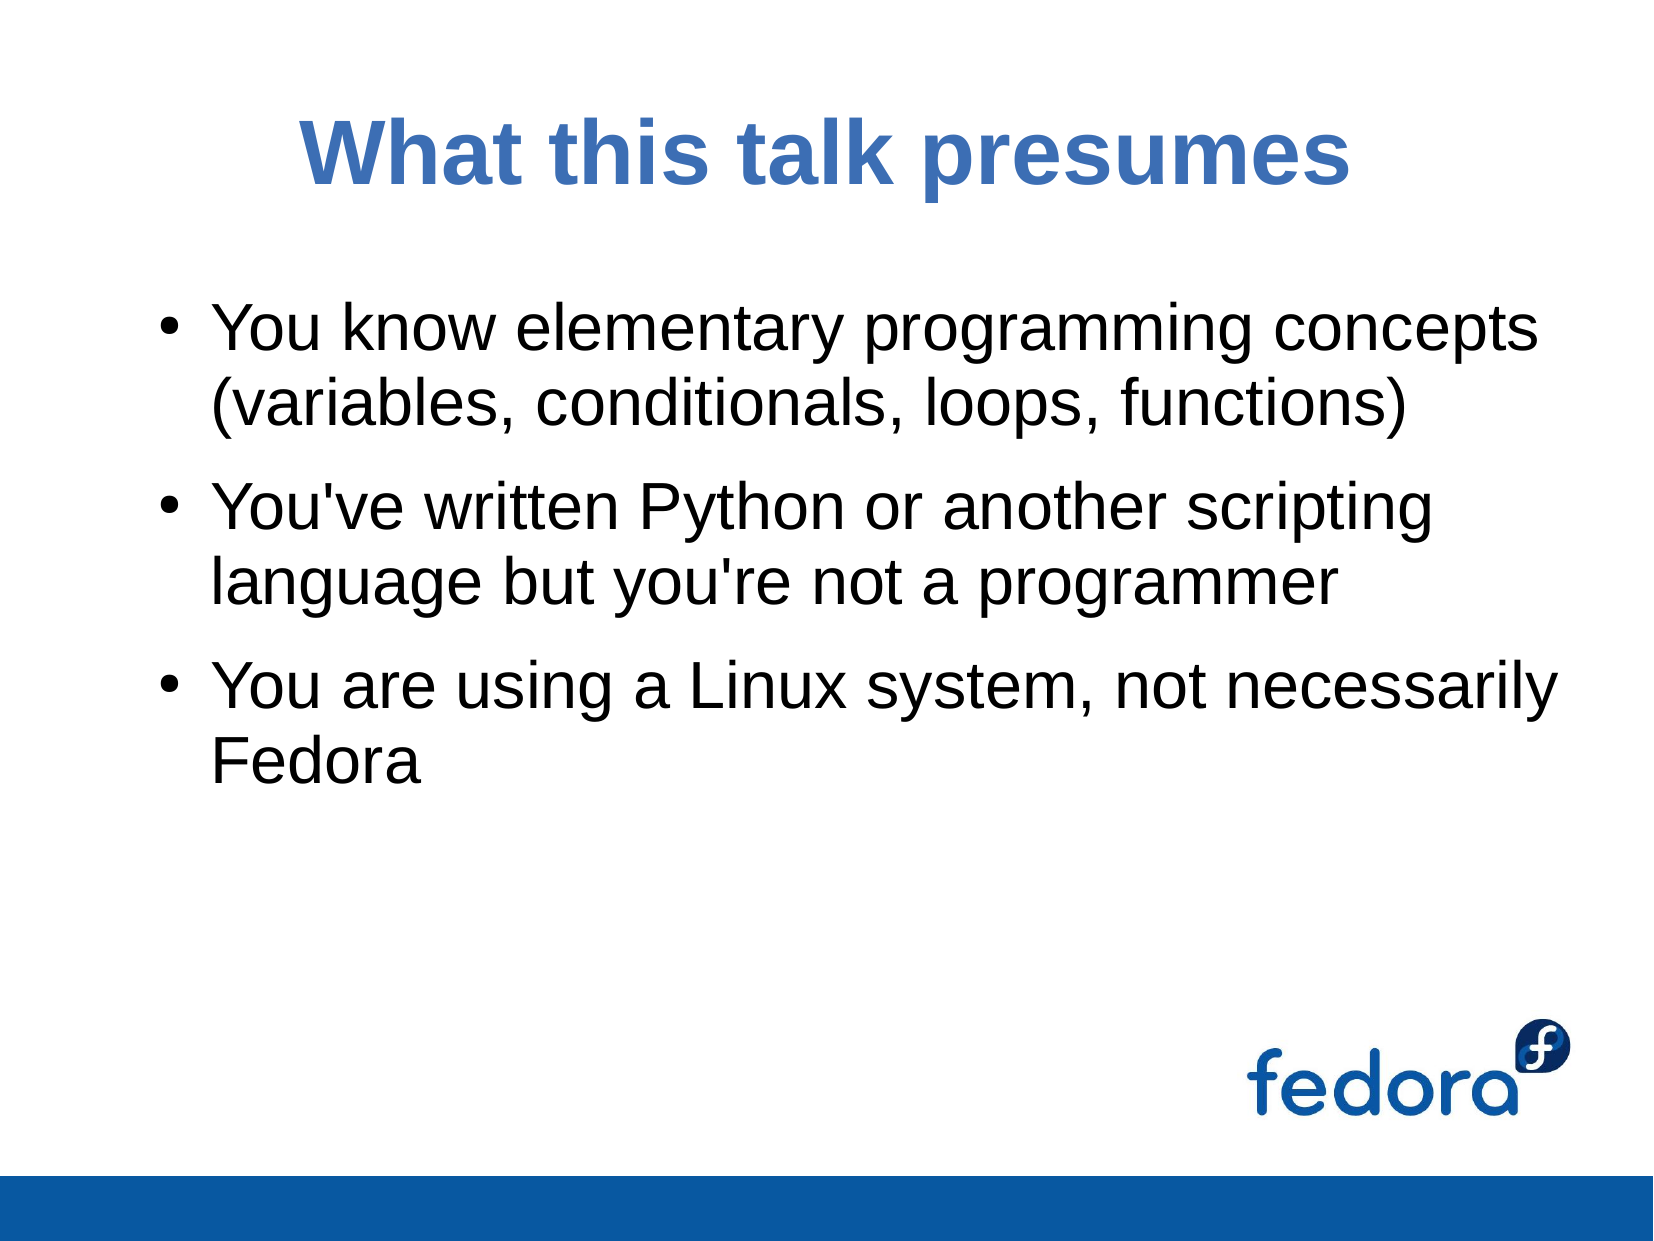

# What this talk presumes
You know elementary programming concepts (variables, conditionals, loops, functions)
You've written Python or another scripting language but you're not a programmer
You are using a Linux system, not necessarily Fedora